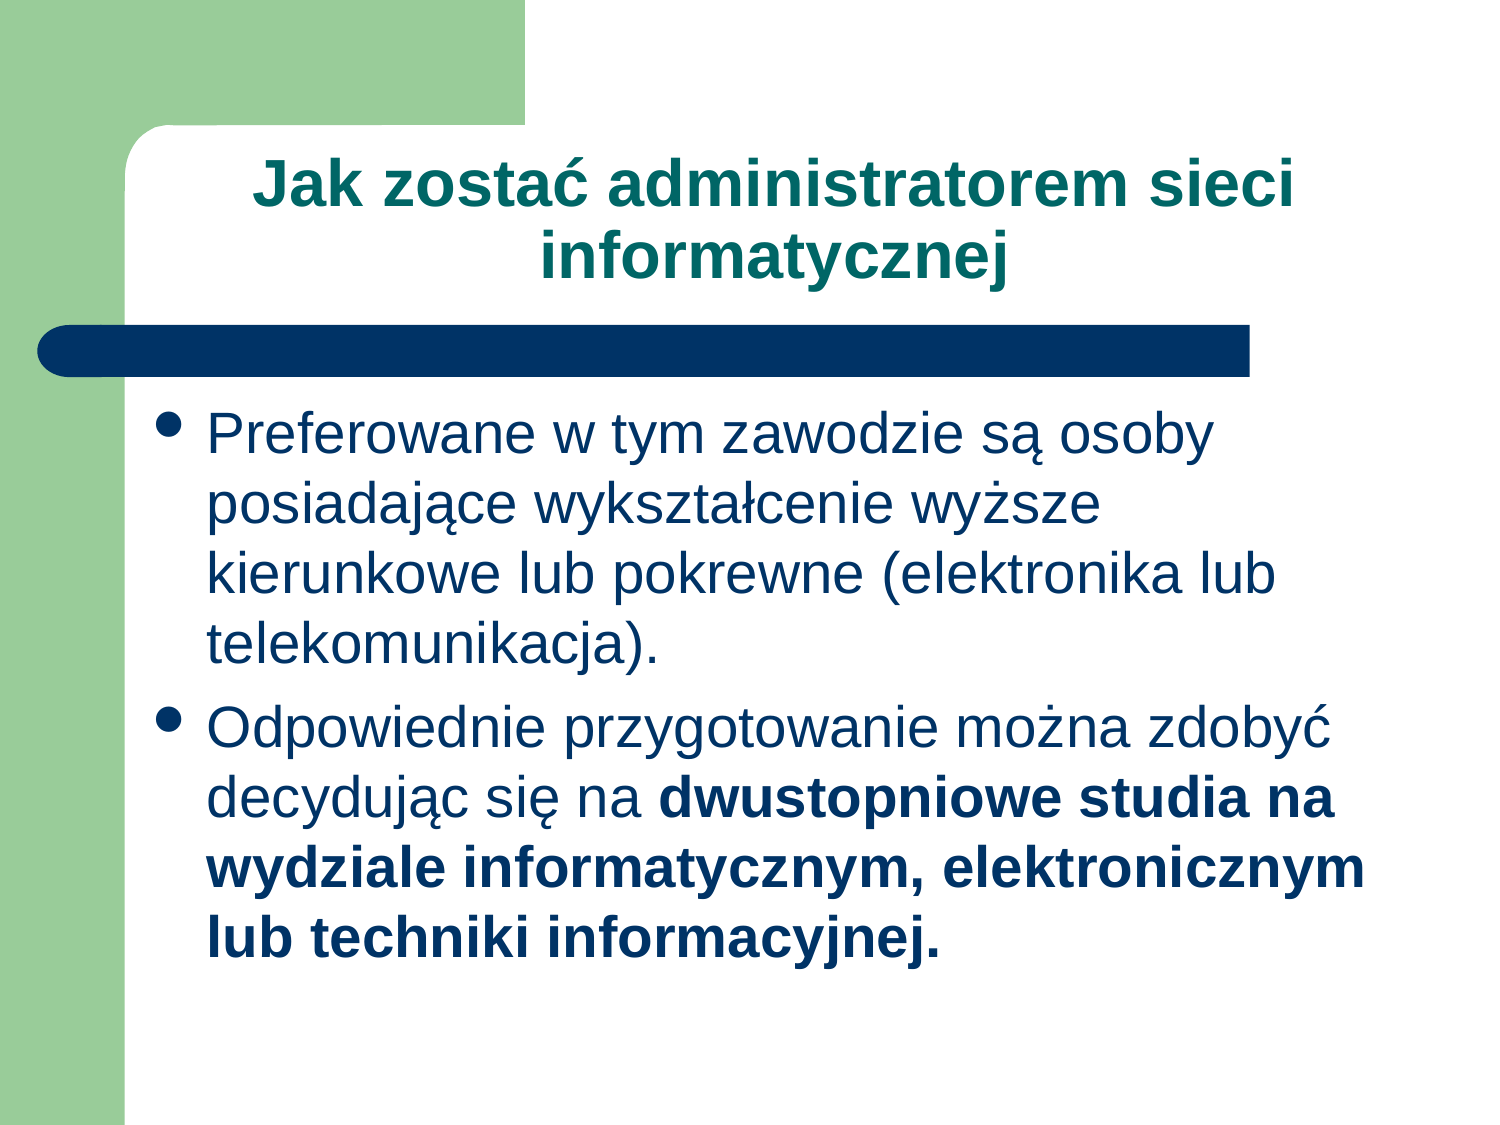

Jak zostać administratorem sieci informatycznej
# Preferowane w tym zawodzie są osoby posiadające wykształcenie wyższe kierunkowe lub pokrewne (elektronika lub telekomunikacja).
Odpowiednie przygotowanie można zdobyć decydując się na dwustopniowe studia na wydziale informatycznym, elektronicznym lub techniki informacyjnej.